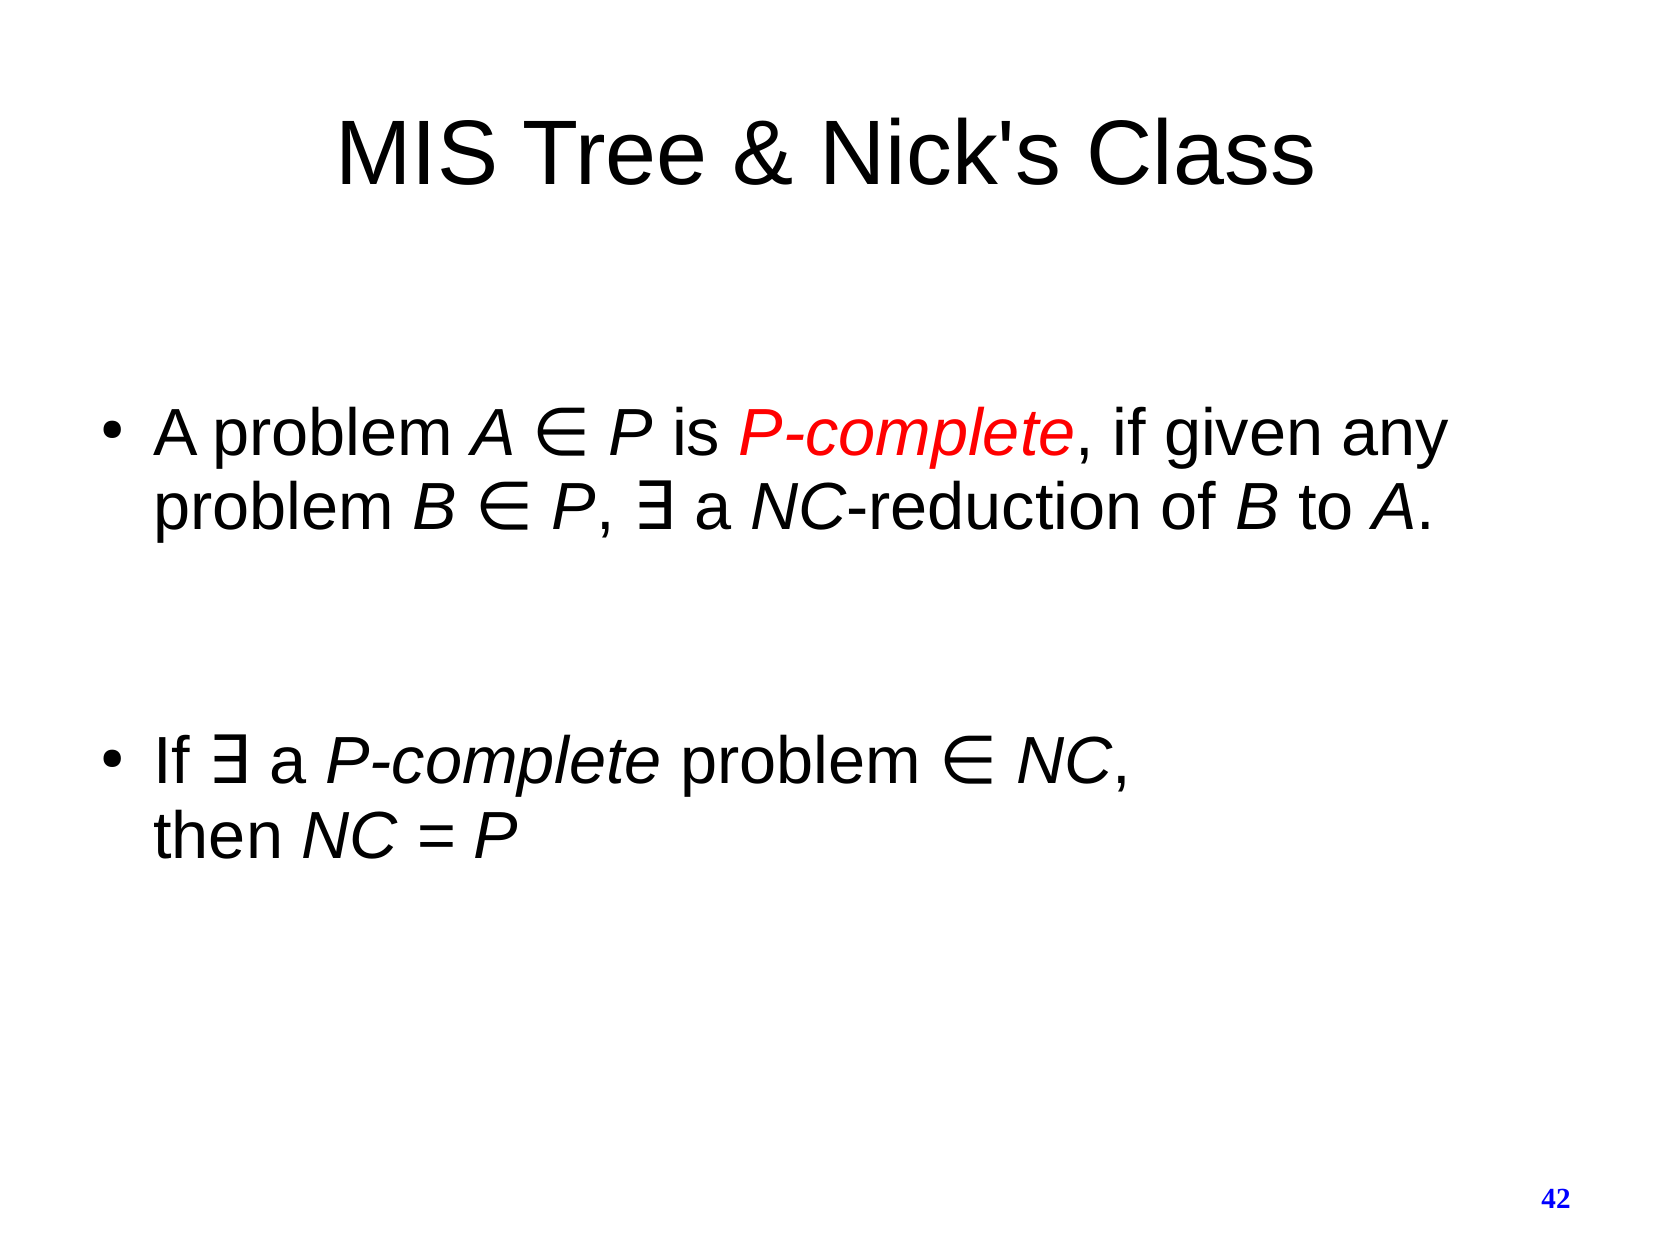

# MIS Tree & Nick's Class
A problem A ∈ P is P-complete, if given any problem B ∈ P, ∃ a NC-reduction of B to A.
If ∃ a P-complete problem ∈ NC,
then NC = P
42